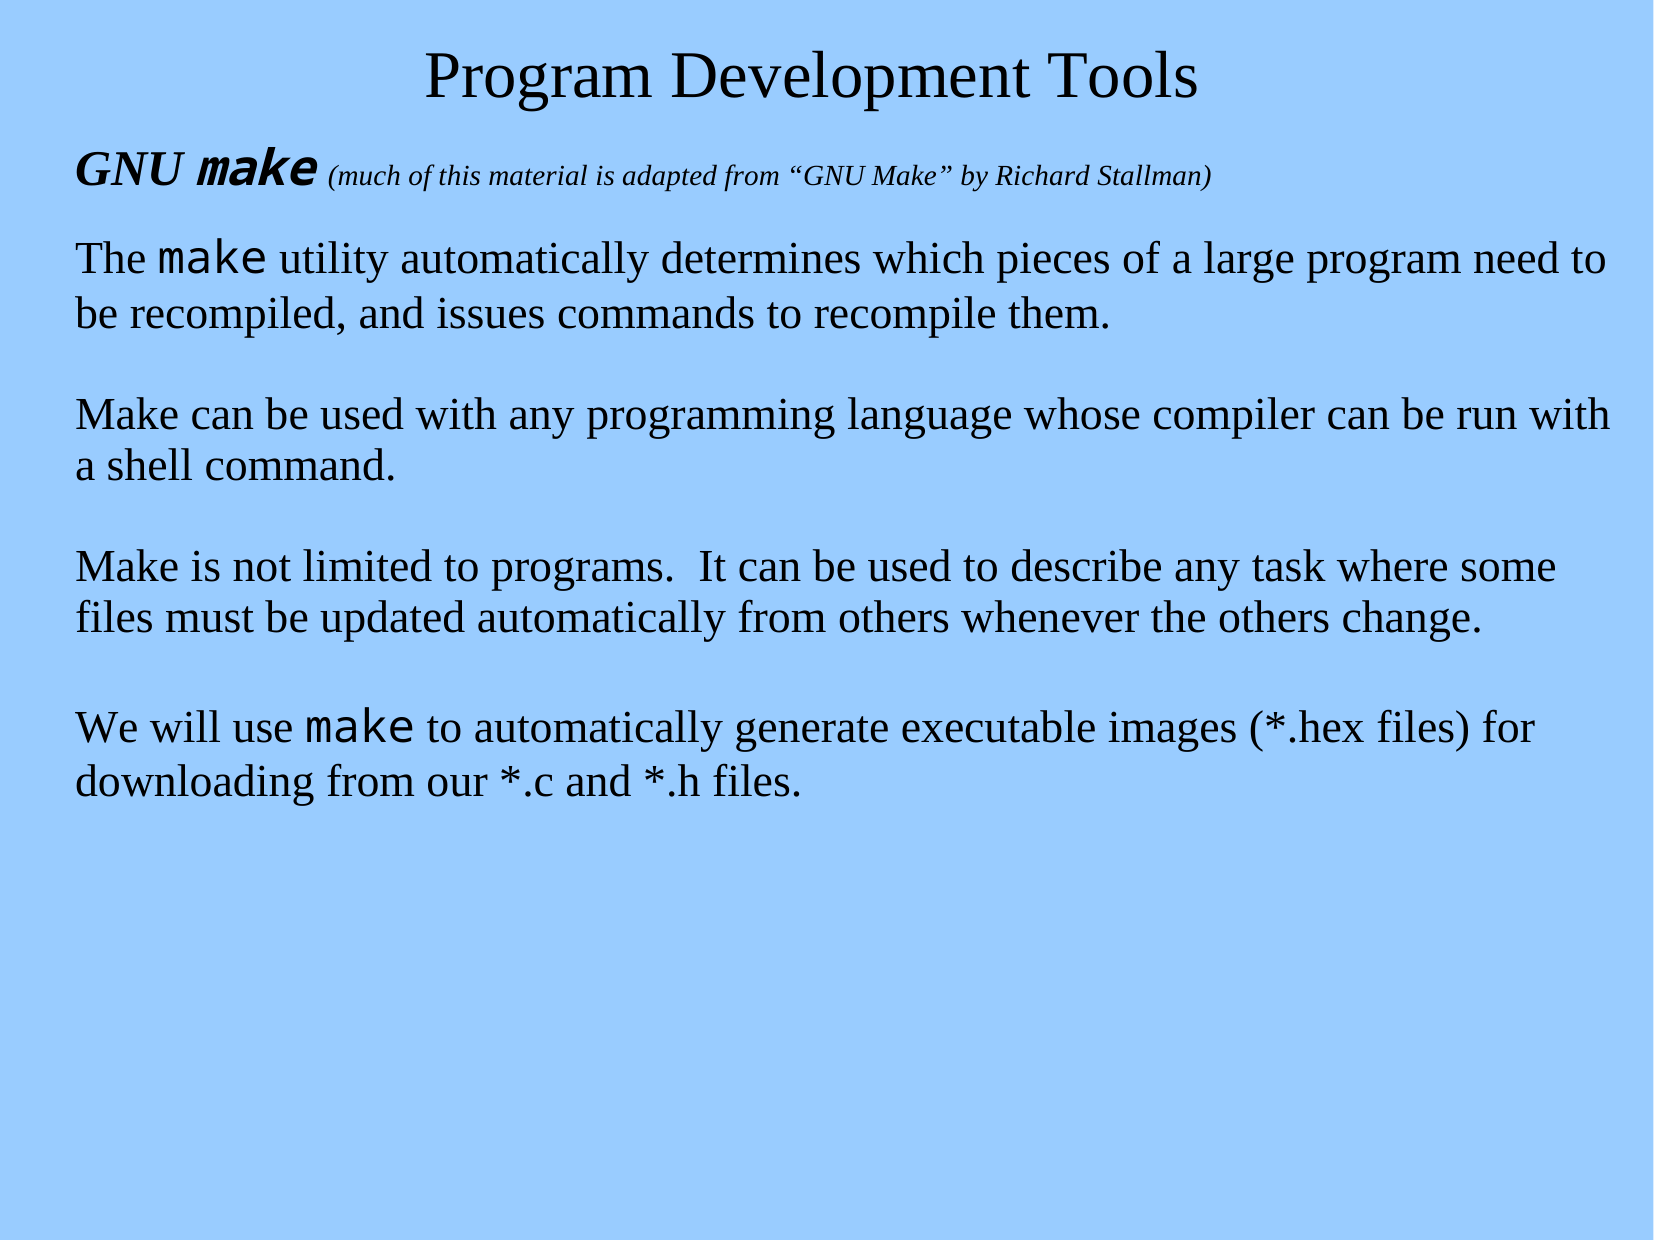

Program Development Tools
GNU make (much of this material is adapted from “GNU Make” by Richard Stallman)
The make utility automatically determines which pieces of a large program need to be recompiled, and issues commands to recompile them.
Make can be used with any programming language whose compiler can be run with a shell command.
Make is not limited to programs. It can be used to describe any task where some files must be updated automatically from others whenever the others change.
We will use make to automatically generate executable images (*.hex files) for downloading from our *.c and *.h files.